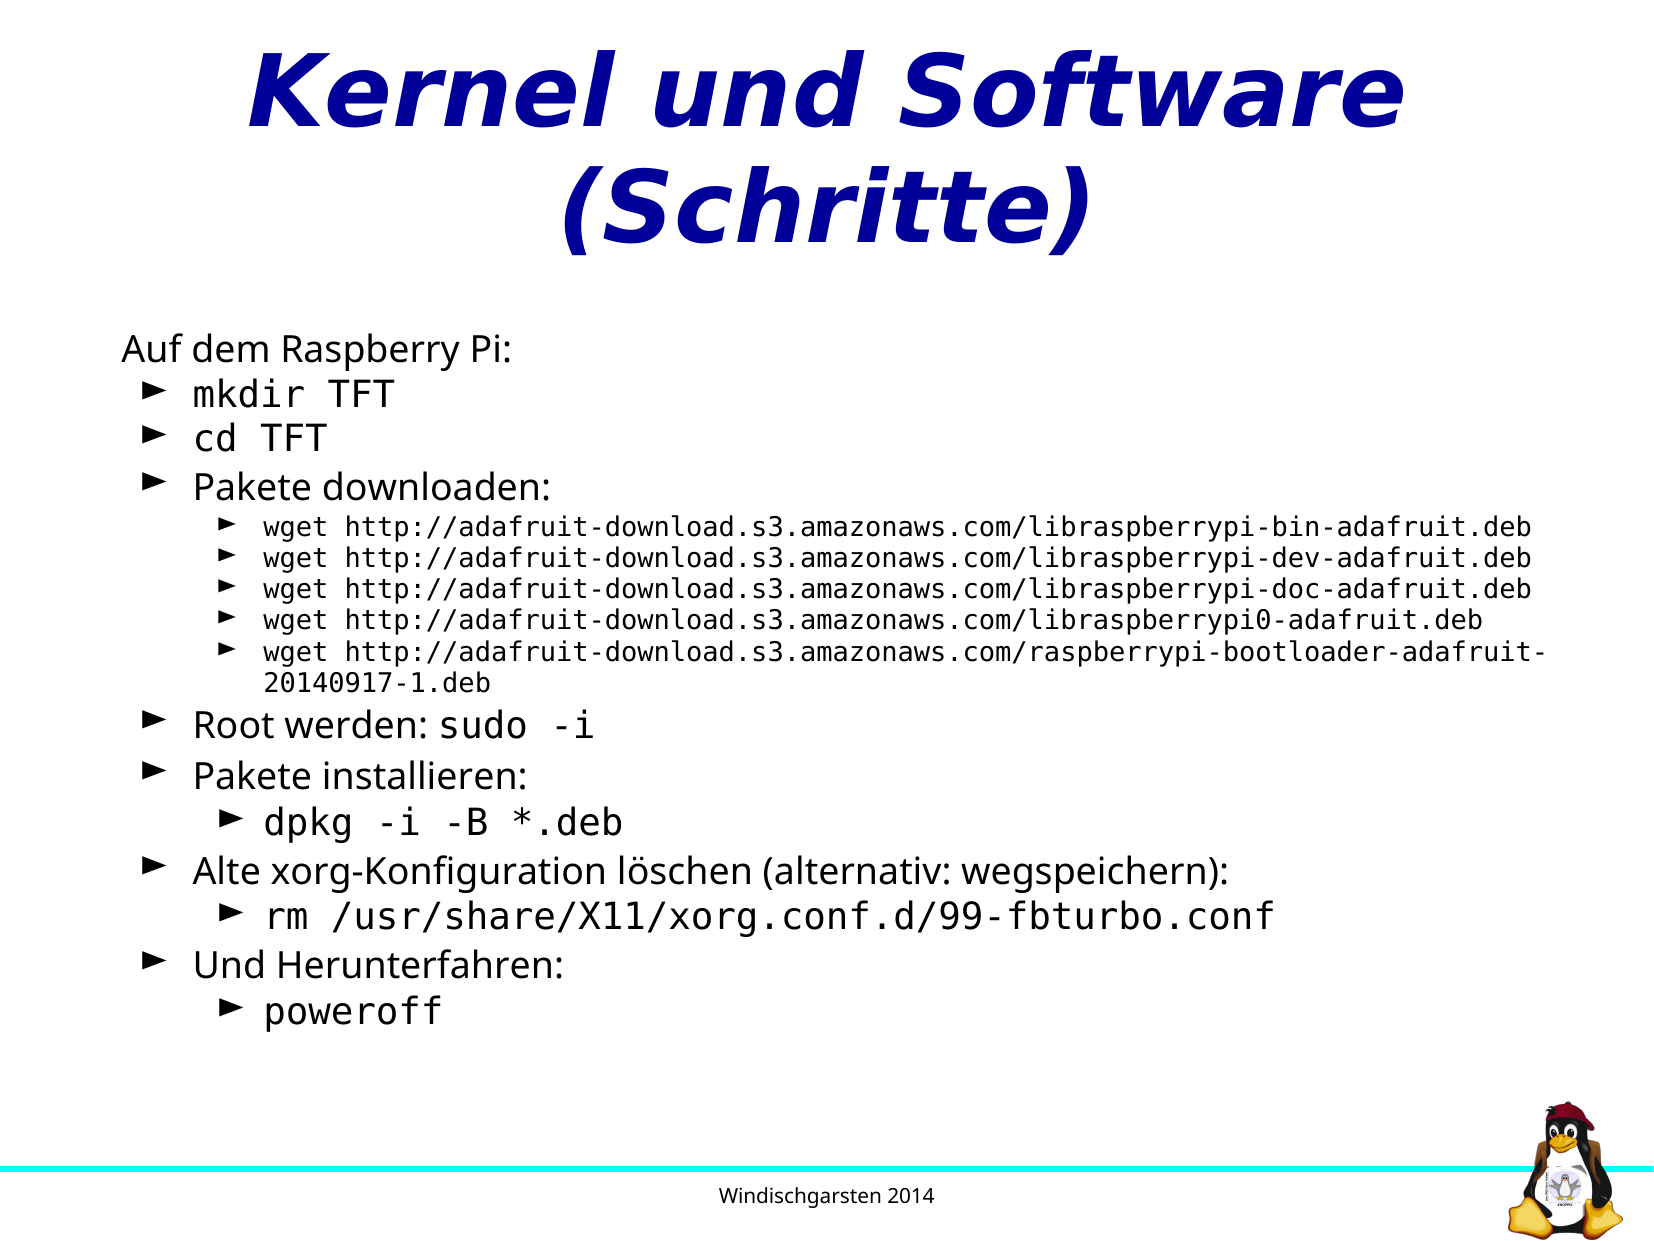

# Kernel und Software (Schritte)
Auf dem Raspberry Pi:
mkdir TFT
cd TFT
Pakete downloaden:
wget http://adafruit-download.s3.amazonaws.com/libraspberrypi-bin-adafruit.deb
wget http://adafruit-download.s3.amazonaws.com/libraspberrypi-dev-adafruit.deb
wget http://adafruit-download.s3.amazonaws.com/libraspberrypi-doc-adafruit.deb
wget http://adafruit-download.s3.amazonaws.com/libraspberrypi0-adafruit.deb
wget http://adafruit-download.s3.amazonaws.com/raspberrypi-bootloader-adafruit-20140917-1.deb
Root werden: sudo -i
Pakete installieren:
dpkg -i -B *.deb
Alte xorg-Konfiguration löschen (alternativ: wegspeichern):
rm /usr/share/X11/xorg.conf.d/99-fbturbo.conf
Und Herunterfahren:
poweroff